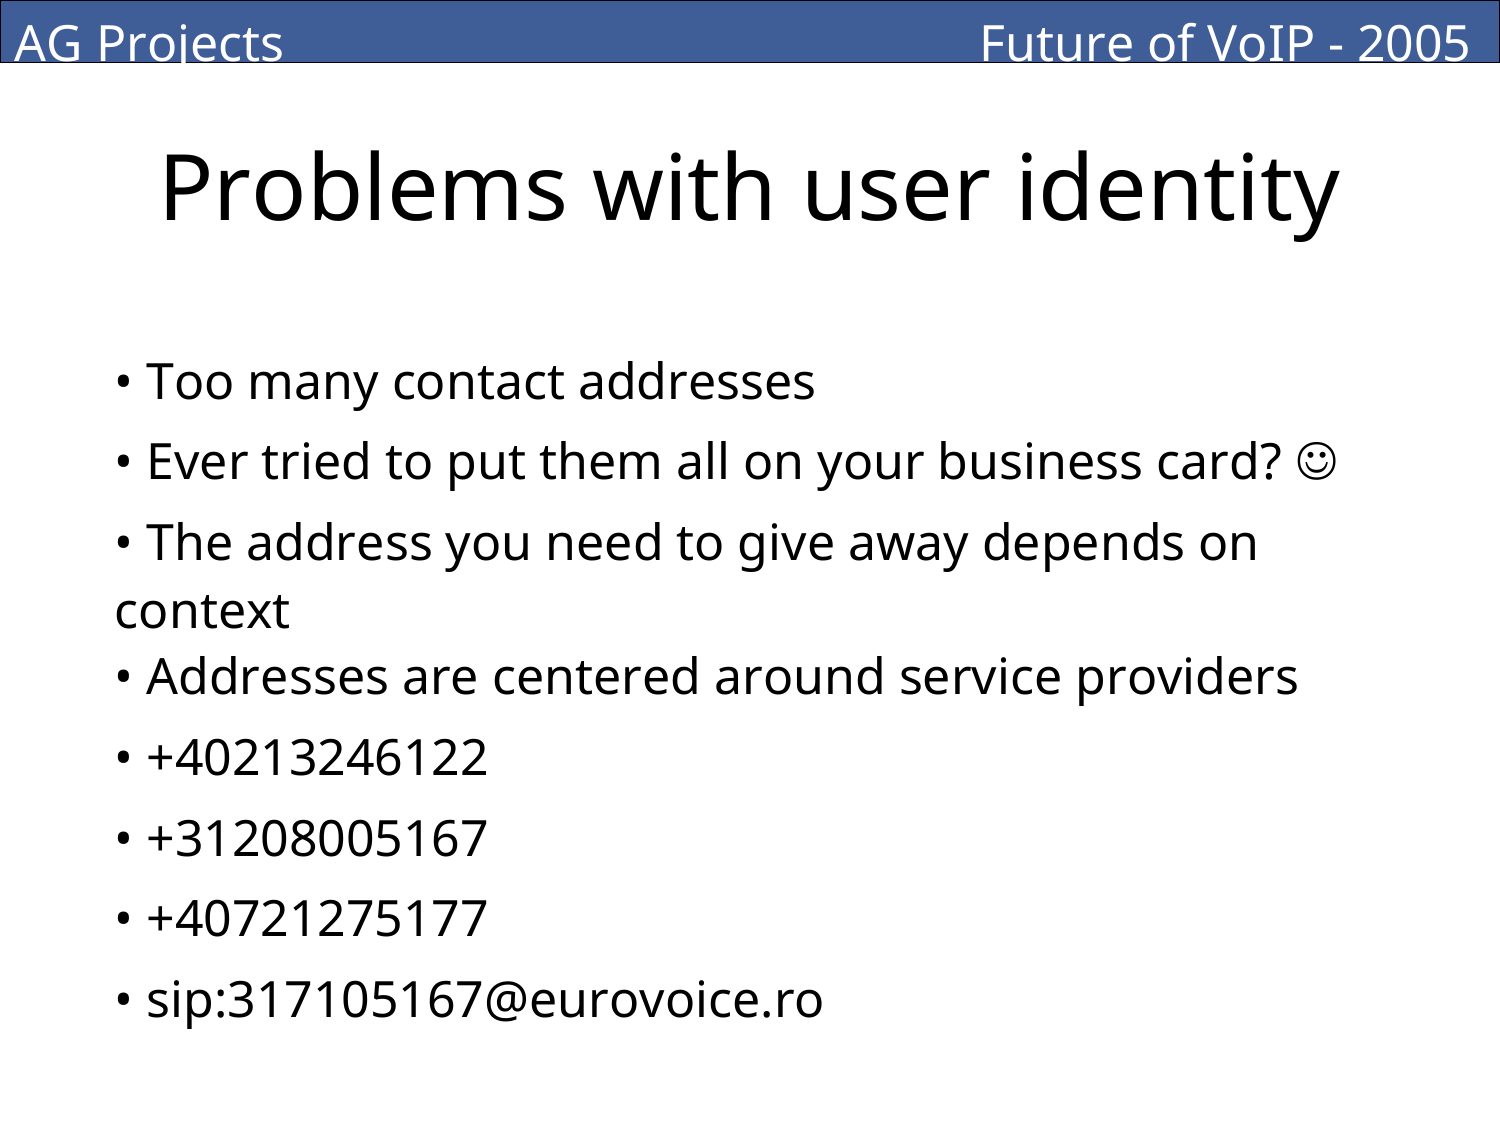

Problems with user identity
# Too many contact addresses
 Ever tried to put them all on your business card? 
 The address you need to give away depends on context
 Addresses are centered around service providers
 +40213246122
 +31208005167
 +40721275177
 sip:317105167@eurovoice.ro